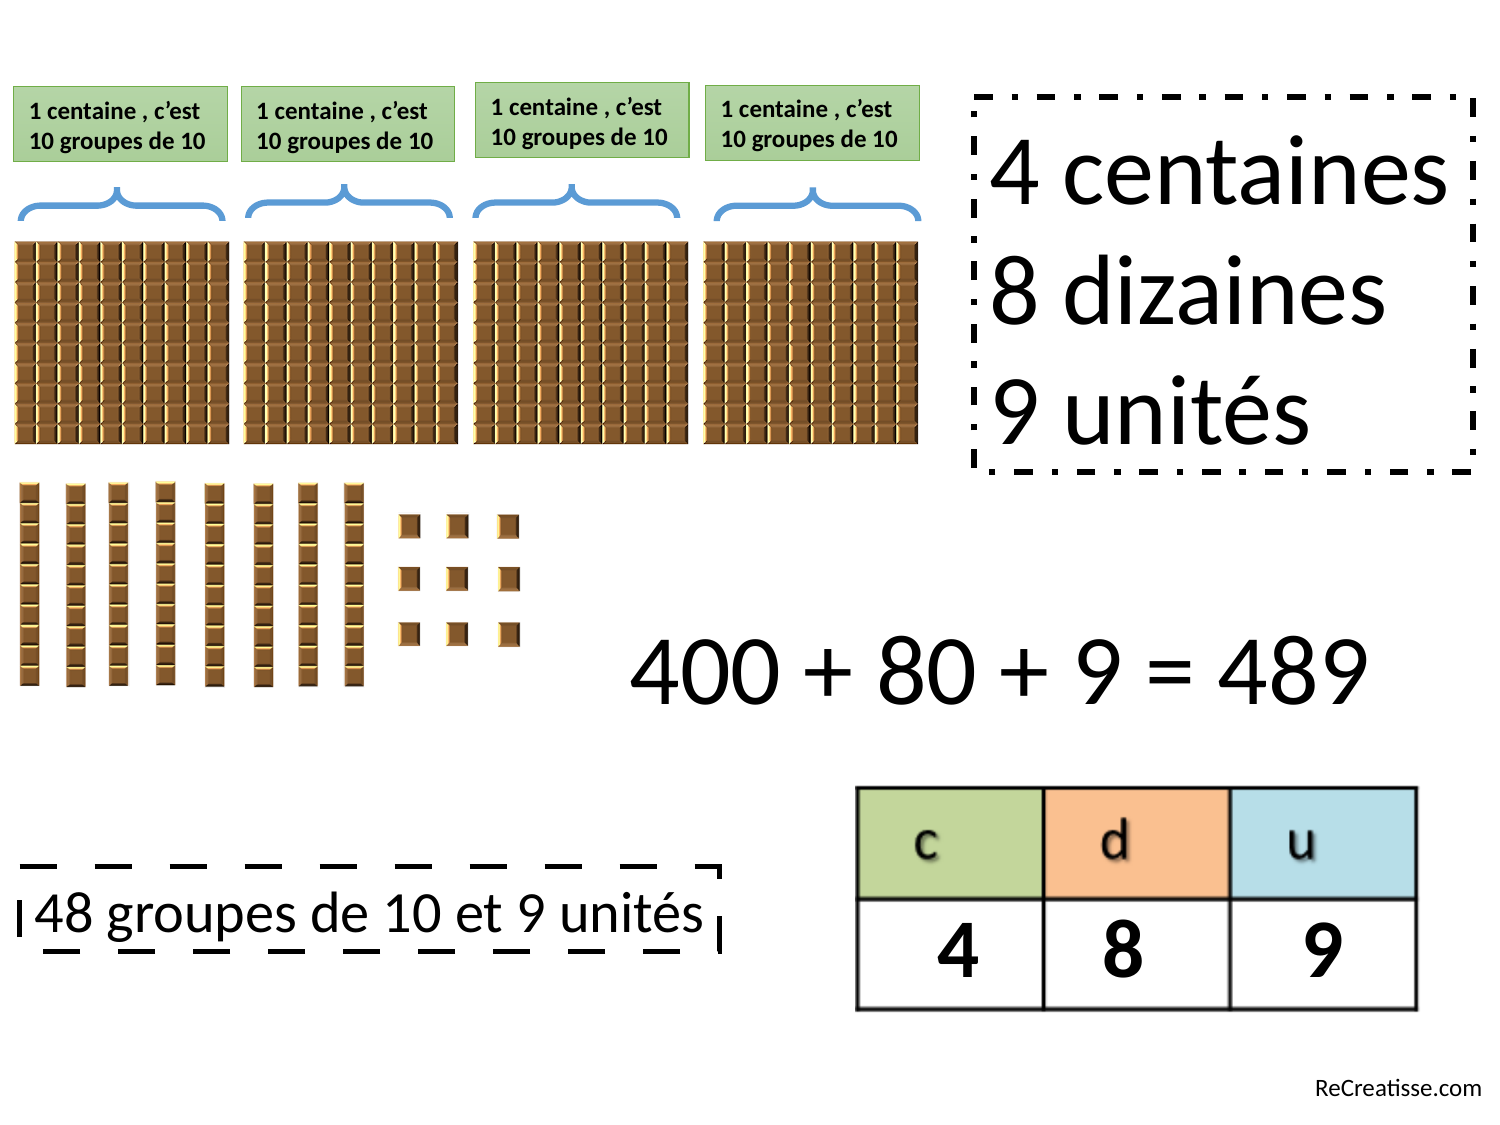

1 centaine , c’est
10 groupes de 10
1 centaine , c’est
10 groupes de 10
1 centaine , c’est
10 groupes de 10
1 centaine , c’est
10 groupes de 10
4 centaines
8 dizaines
9 unités
400 + 80 + 9 = 489
48 groupes de 10 et 9 unités
4
8
9
ReCreatisse.com